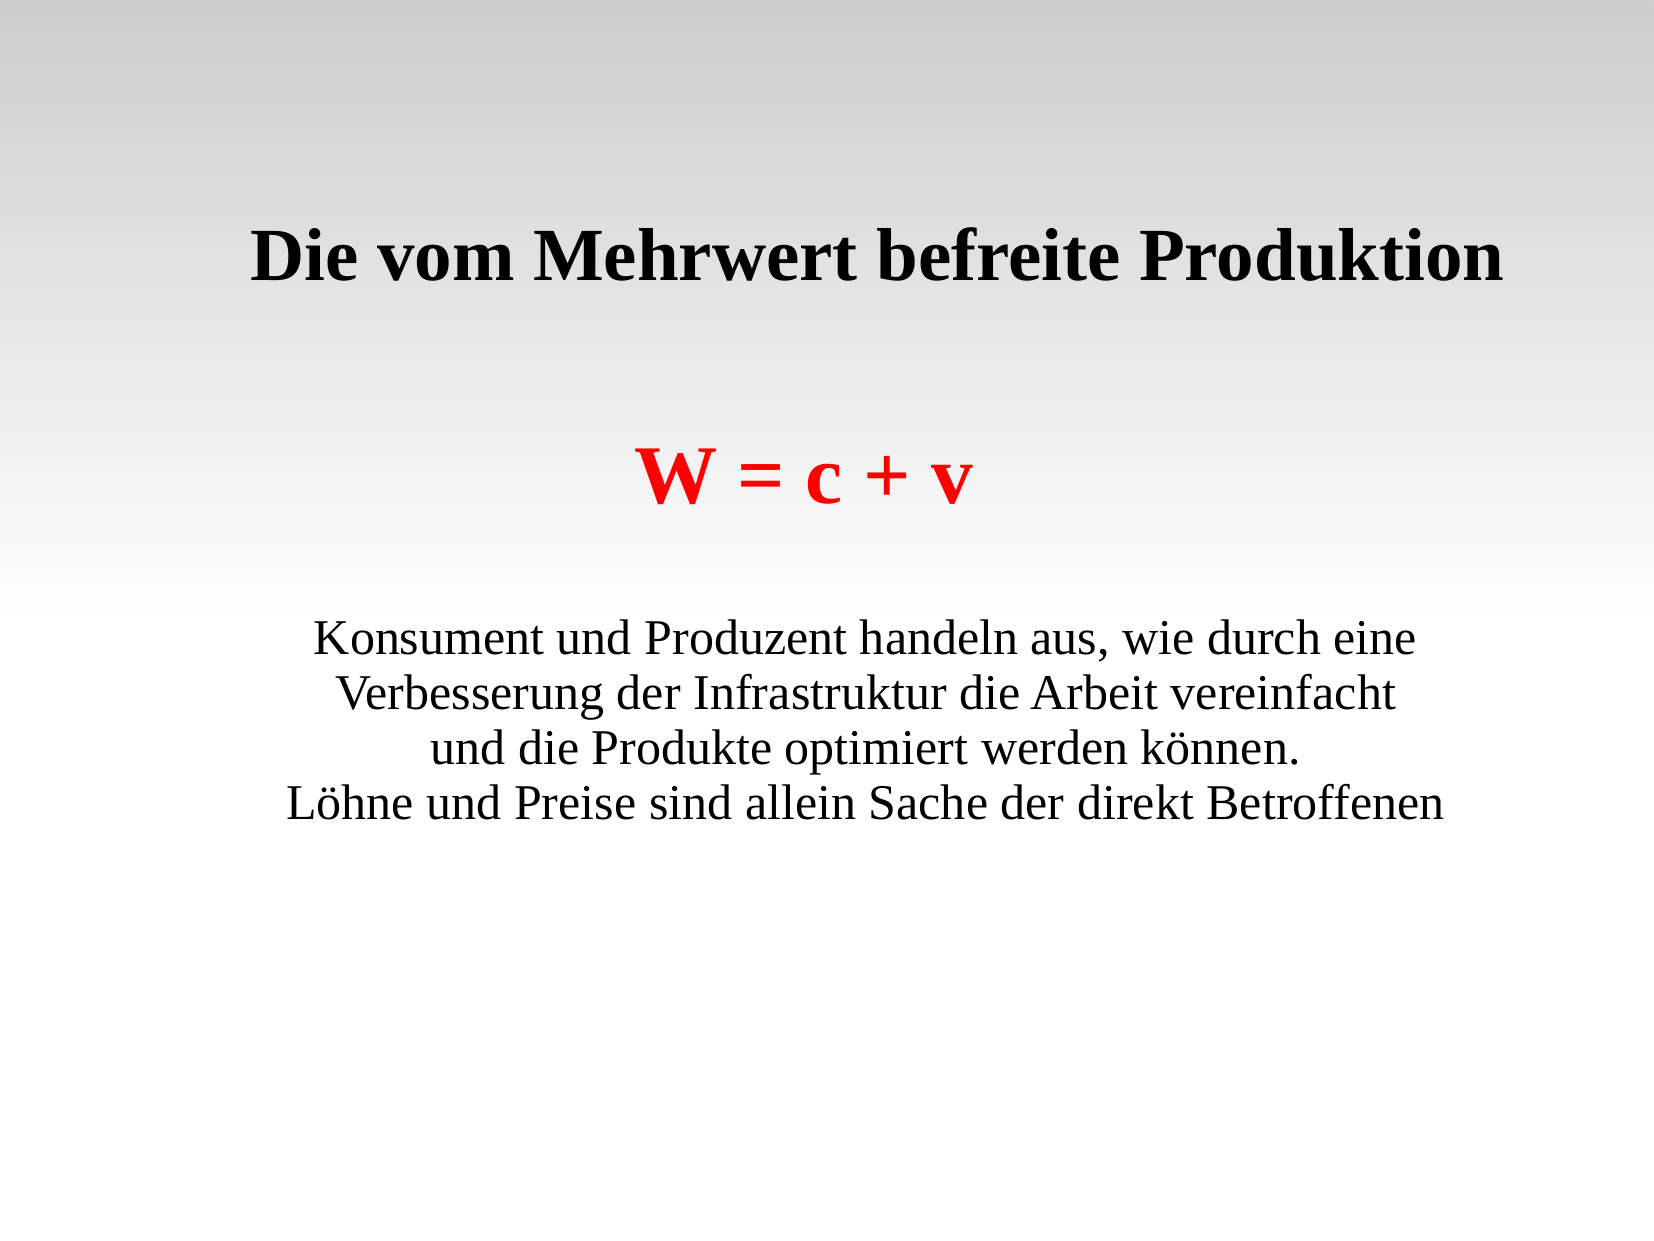

Die vom Mehrwert befreite Produktion
W = c + v
Konsument und Produzent handeln aus, wie durch eine
Verbesserung der Infrastruktur die Arbeit vereinfacht
und die Produkte optimiert werden können.
Löhne und Preise sind allein Sache der direkt Betroffenen